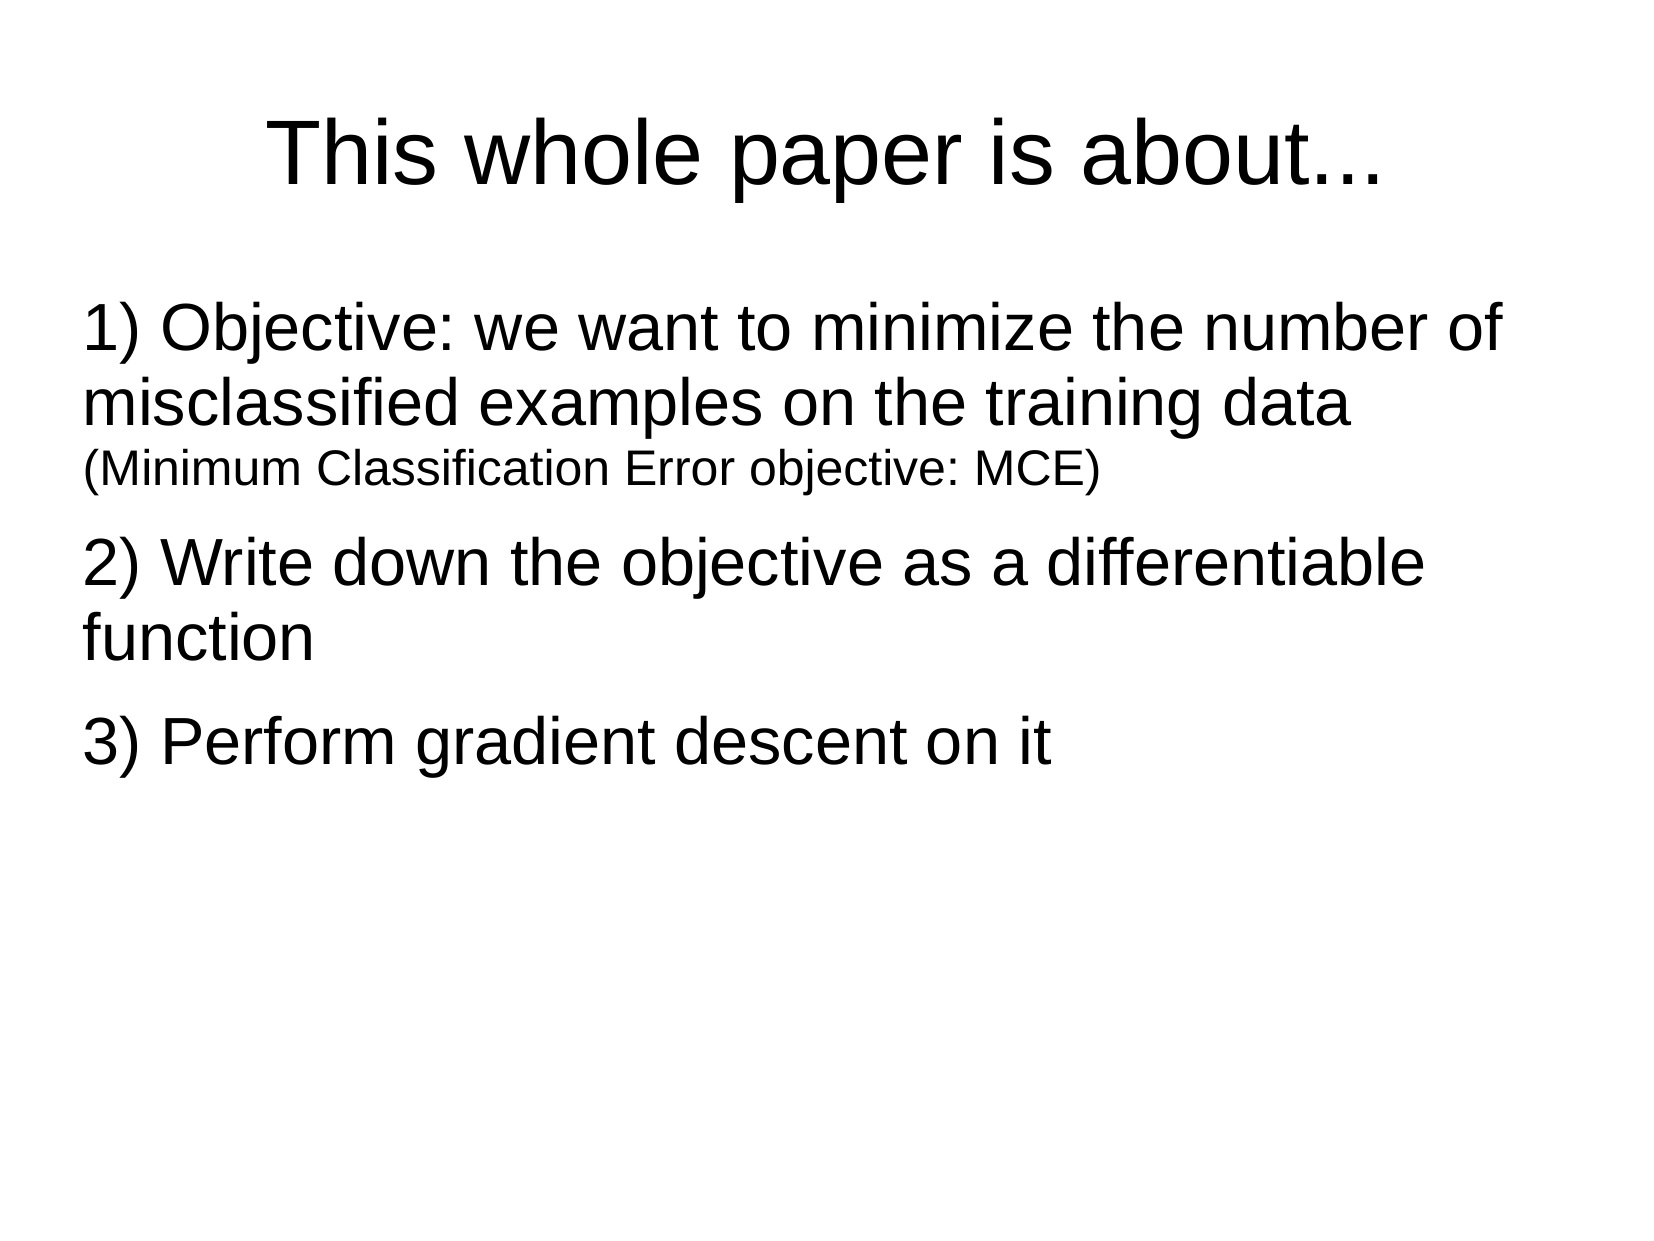

# This whole paper is about...
1) Objective: we want to minimize the number of misclassified examples on the training data (Minimum Classification Error objective: MCE)
2) Write down the objective as a differentiable function
3) Perform gradient descent on it